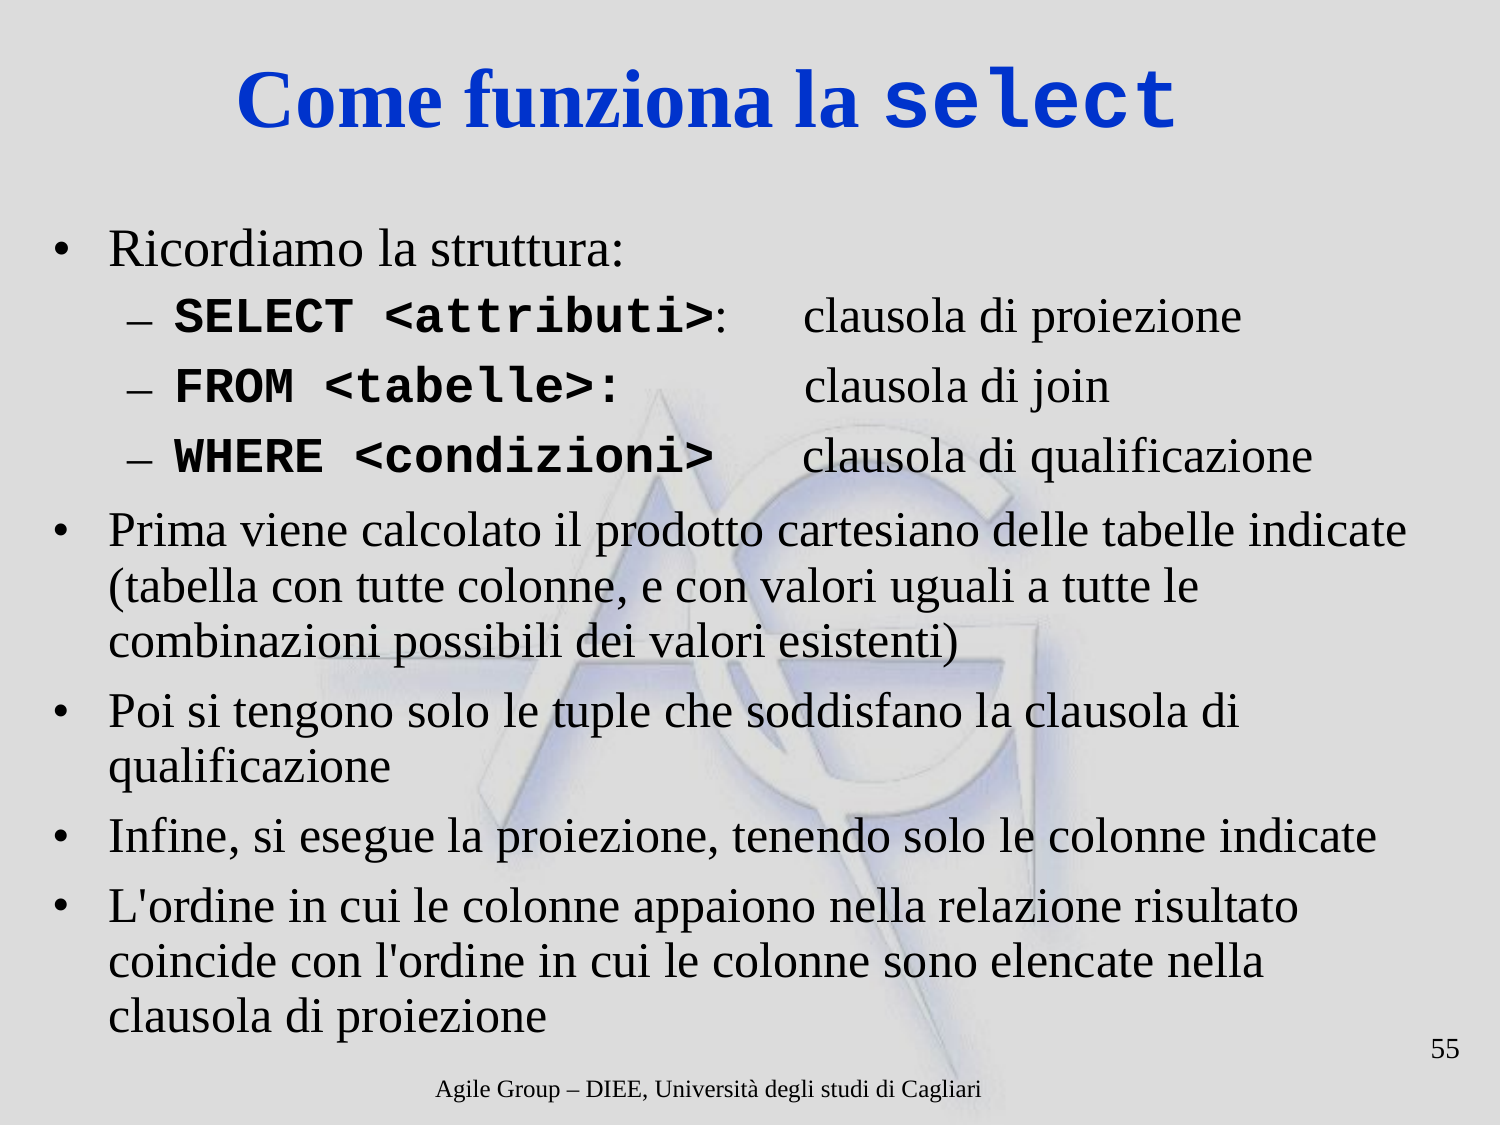

# Come funziona la select
Ricordiamo la struttura:
SELECT <attributi>: clausola di proiezione
FROM <tabelle>: clausola di join
WHERE <condizioni>	clausola di qualificazione
Prima viene calcolato il prodotto cartesiano delle tabelle indicate (tabella con tutte colonne, e con valori uguali a tutte le combinazioni possibili dei valori esistenti)
Poi si tengono solo le tuple che soddisfano la clausola di qualificazione
Infine, si esegue la proiezione, tenendo solo le colonne indicate
L'ordine in cui le colonne appaiono nella relazione risultato coincide con l'ordine in cui le colonne sono elencate nella clausola di proiezione
55